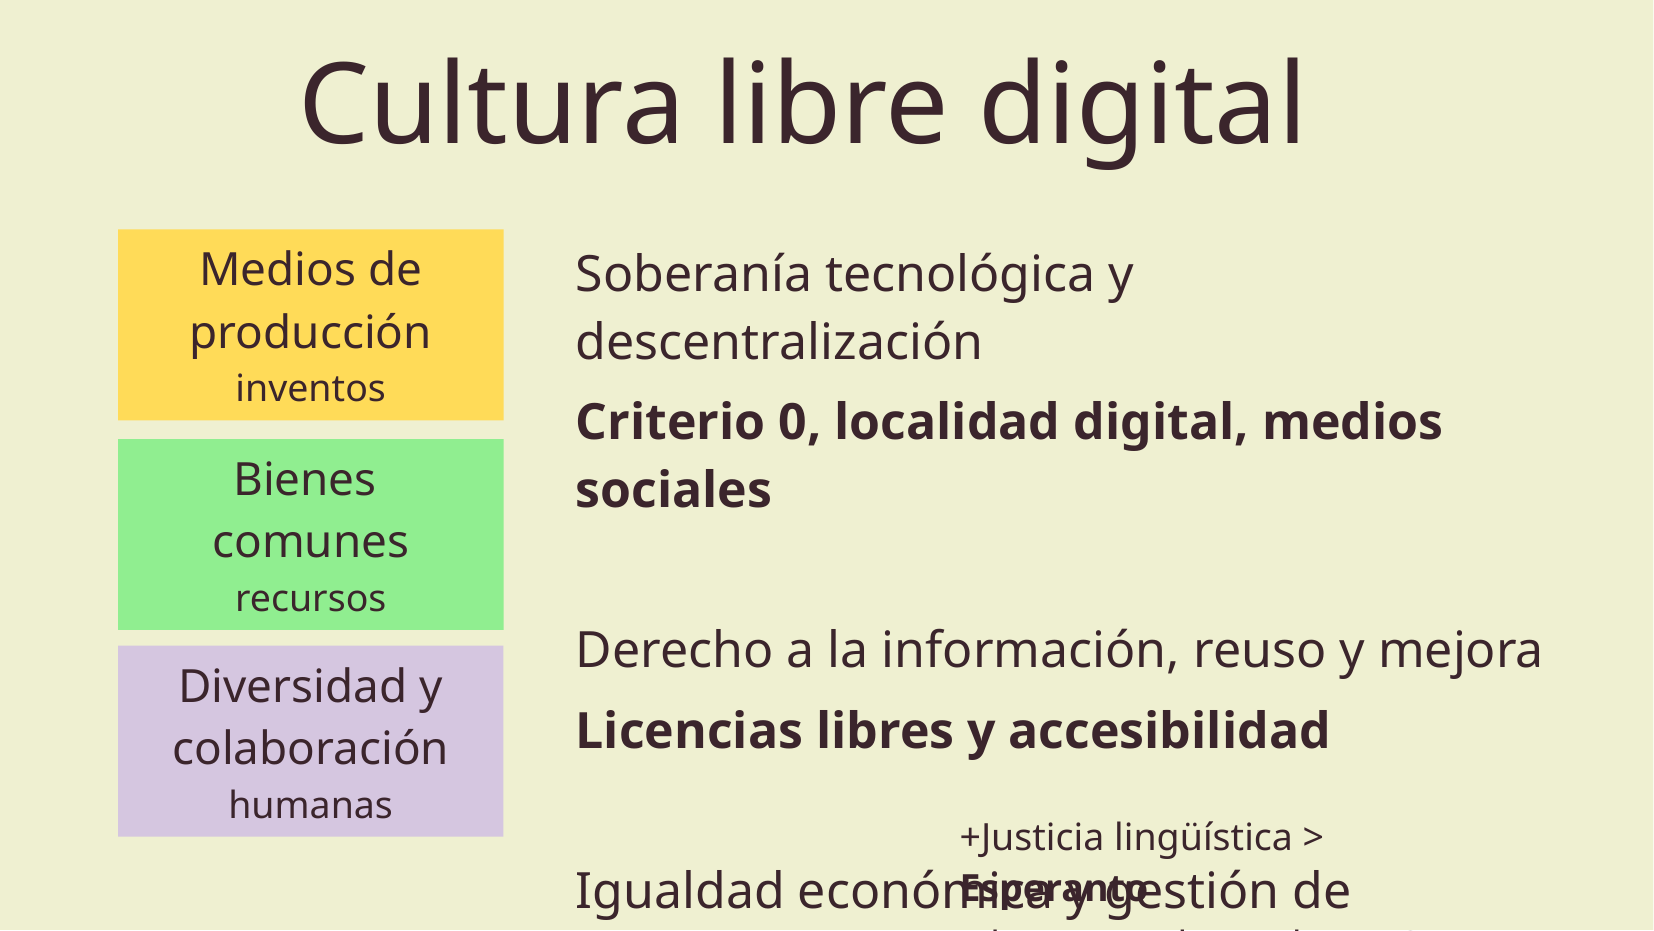

# Cultura libre digital
Medios de producción
inventos
Soberanía tecnológica y descentralización
Criterio 0, localidad digital, medios sociales
Derecho a la información, reuso y mejora
Licencias libres y accesibilidad
Igualdad económica y gestión de recursos
Moneda libre
Bienes
comunes
recursos
Diversidad y colaboración
humanas
+Justicia lingüística > Esperanto
Y la paz en el mundo... > CNV